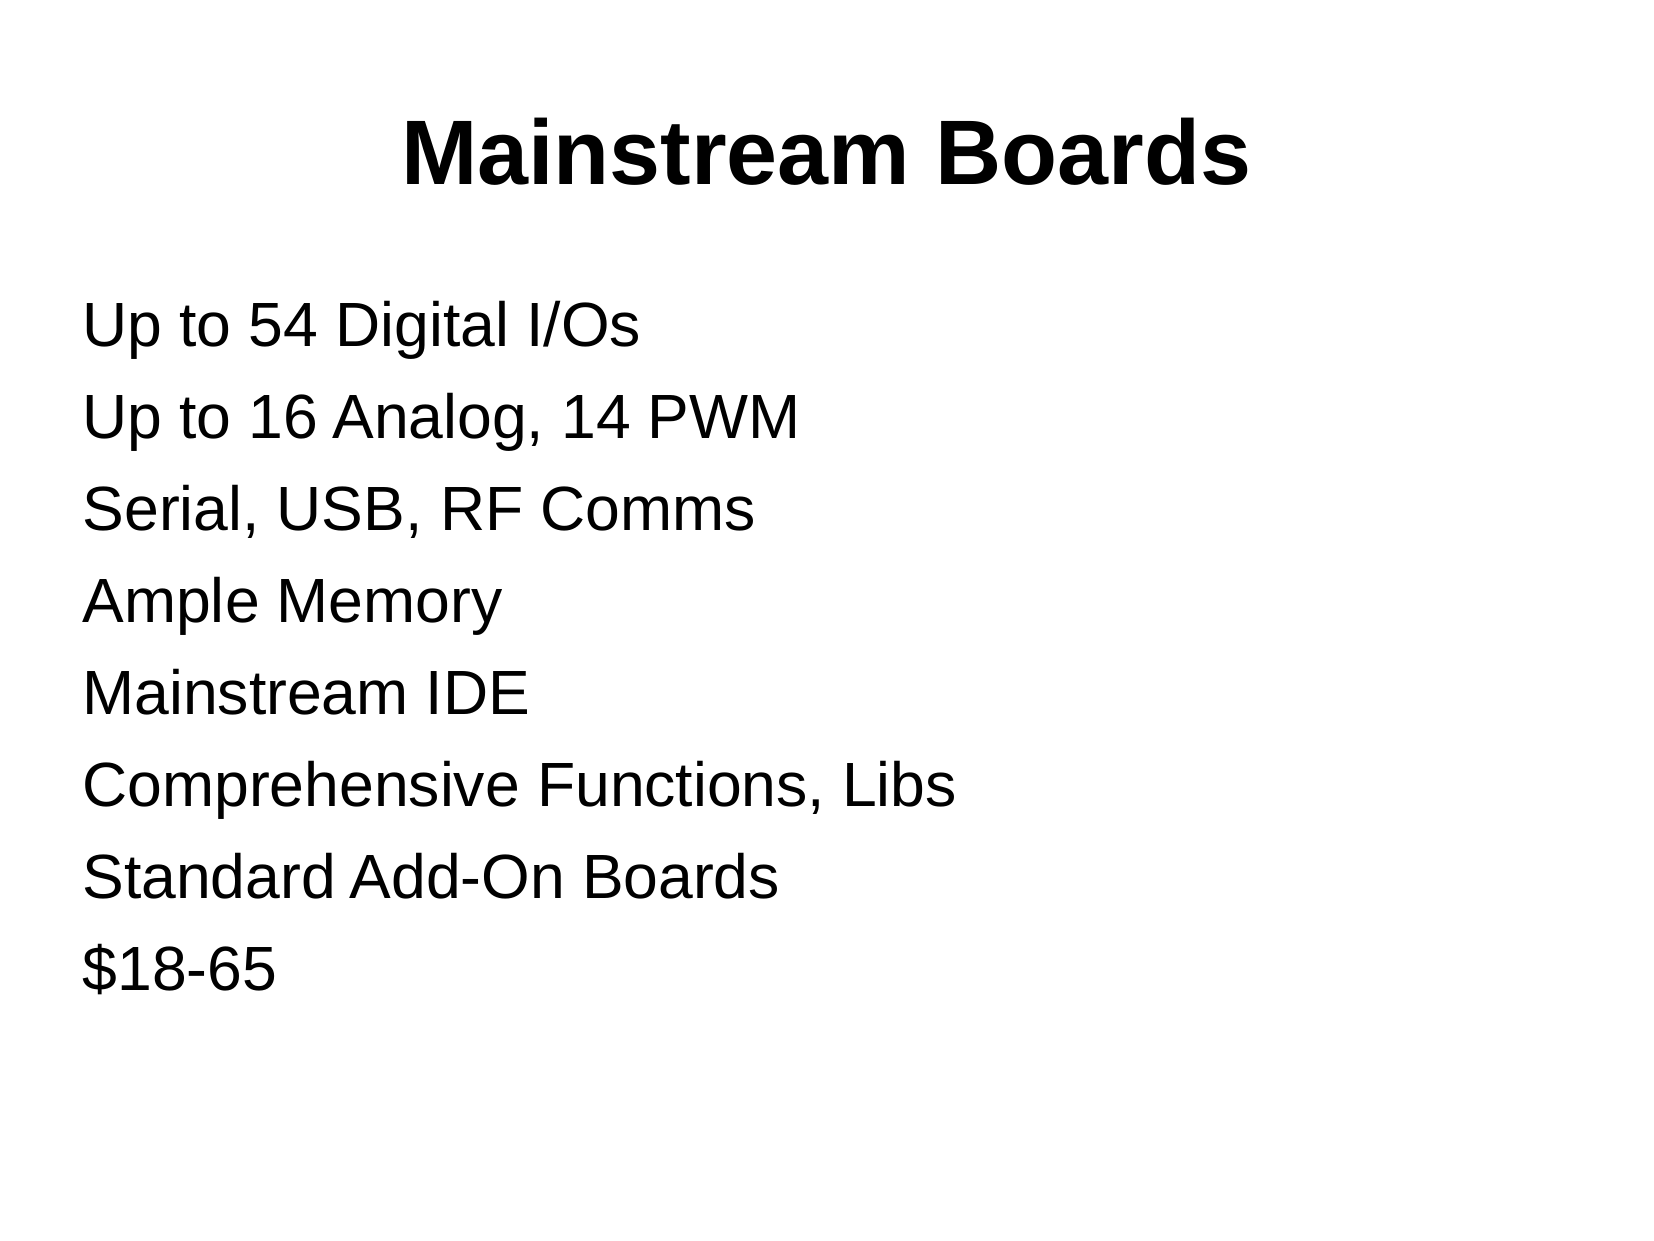

# Mainstream Boards
Up to 54 Digital I/Os
Up to 16 Analog, 14 PWM
Serial, USB, RF Comms
Ample Memory
Mainstream IDE
Comprehensive Functions, Libs
Standard Add-On Boards
$18-65